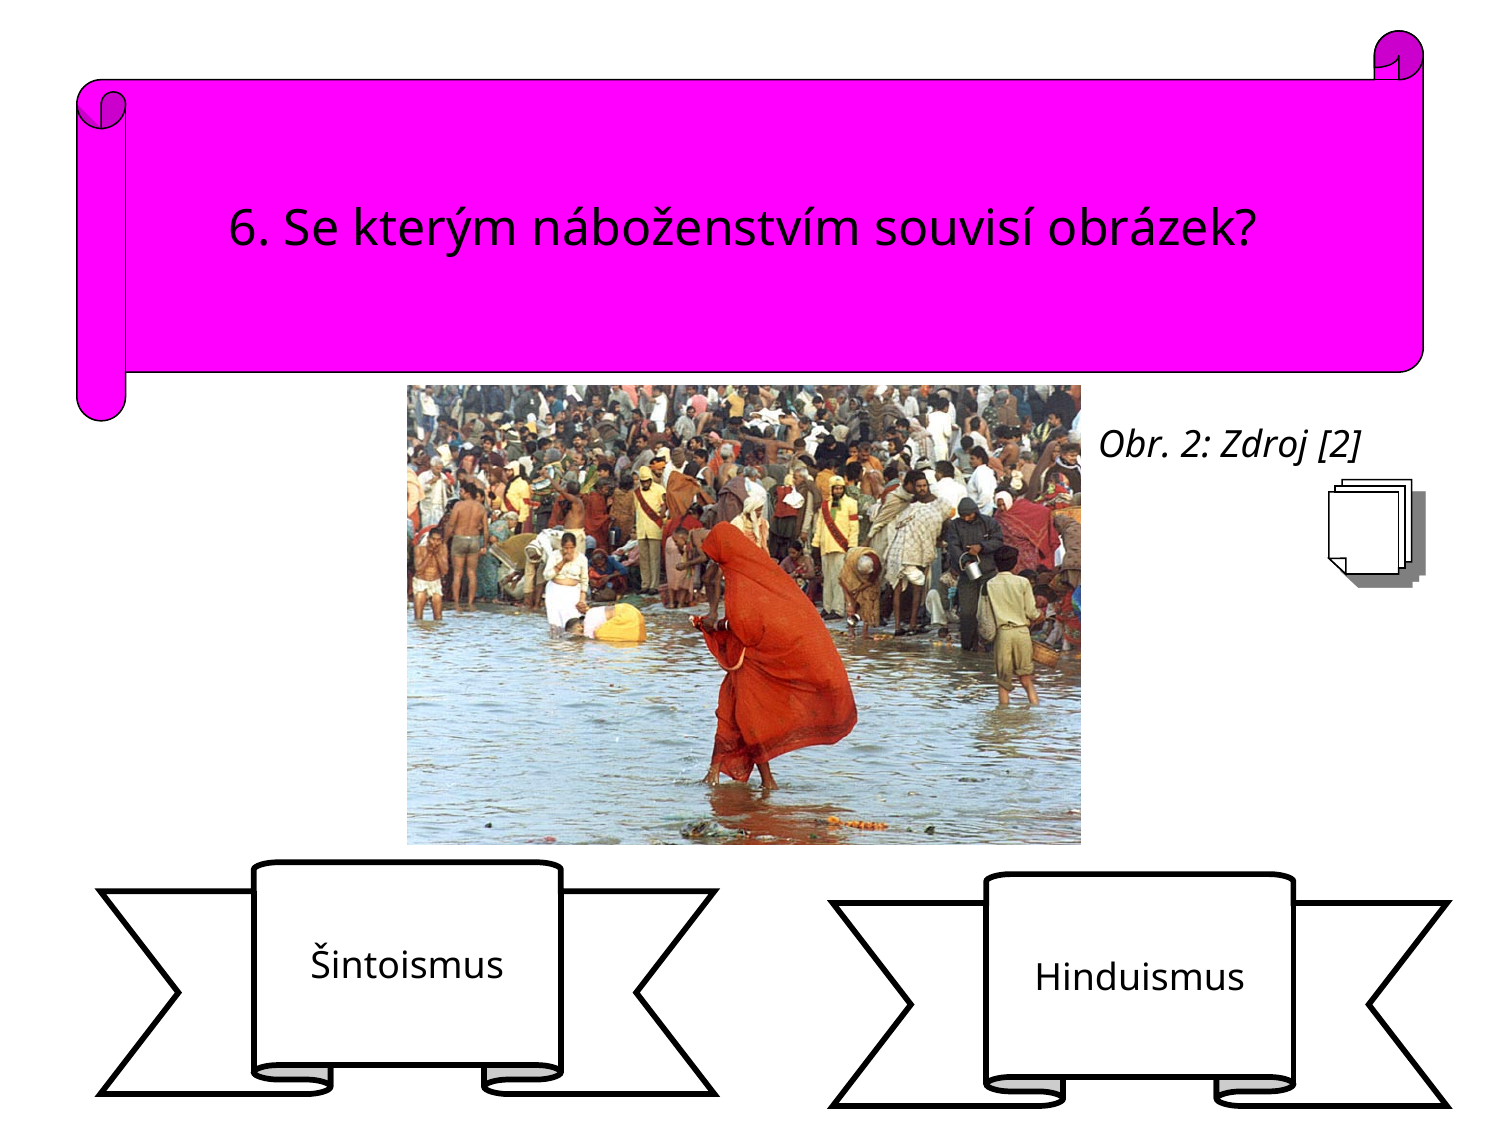

6. Se kterým náboženstvím souvisí obrázek?
Obr. 2: Zdroj [2]
Šintoismus
Hinduismus